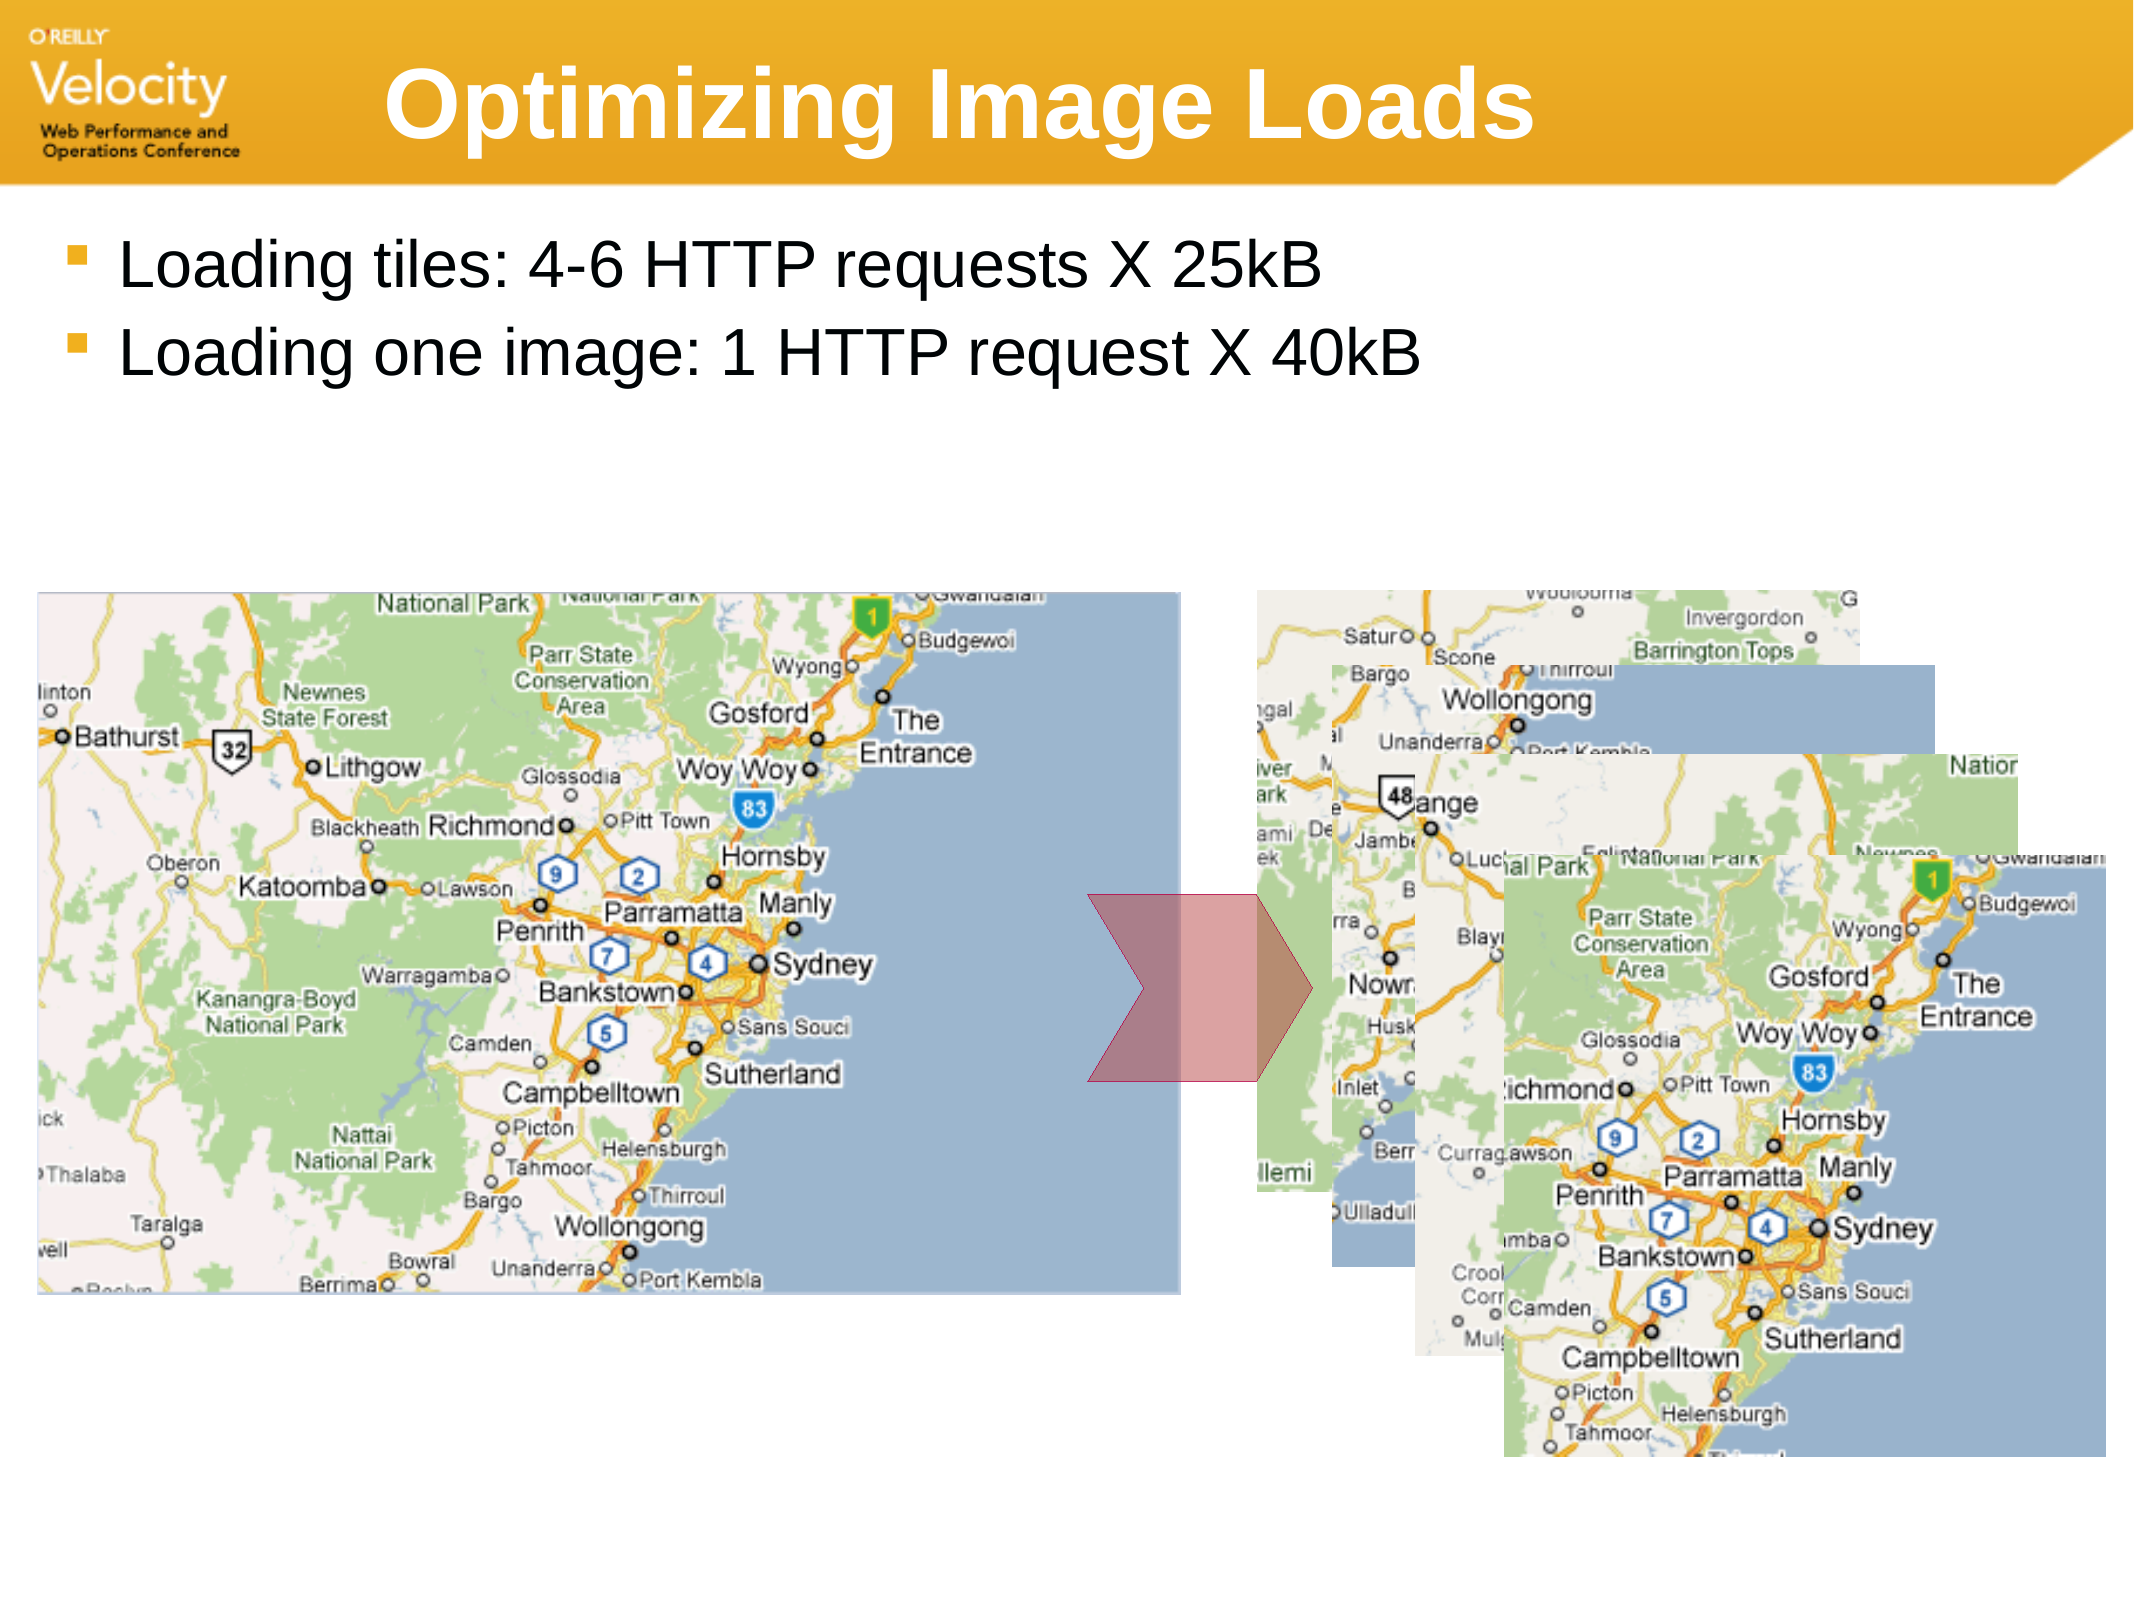

# Optimizing Image Loads
Loading tiles: 4-6 HTTP requests X 25kB
Loading one image: 1 HTTP request X 40kB
k